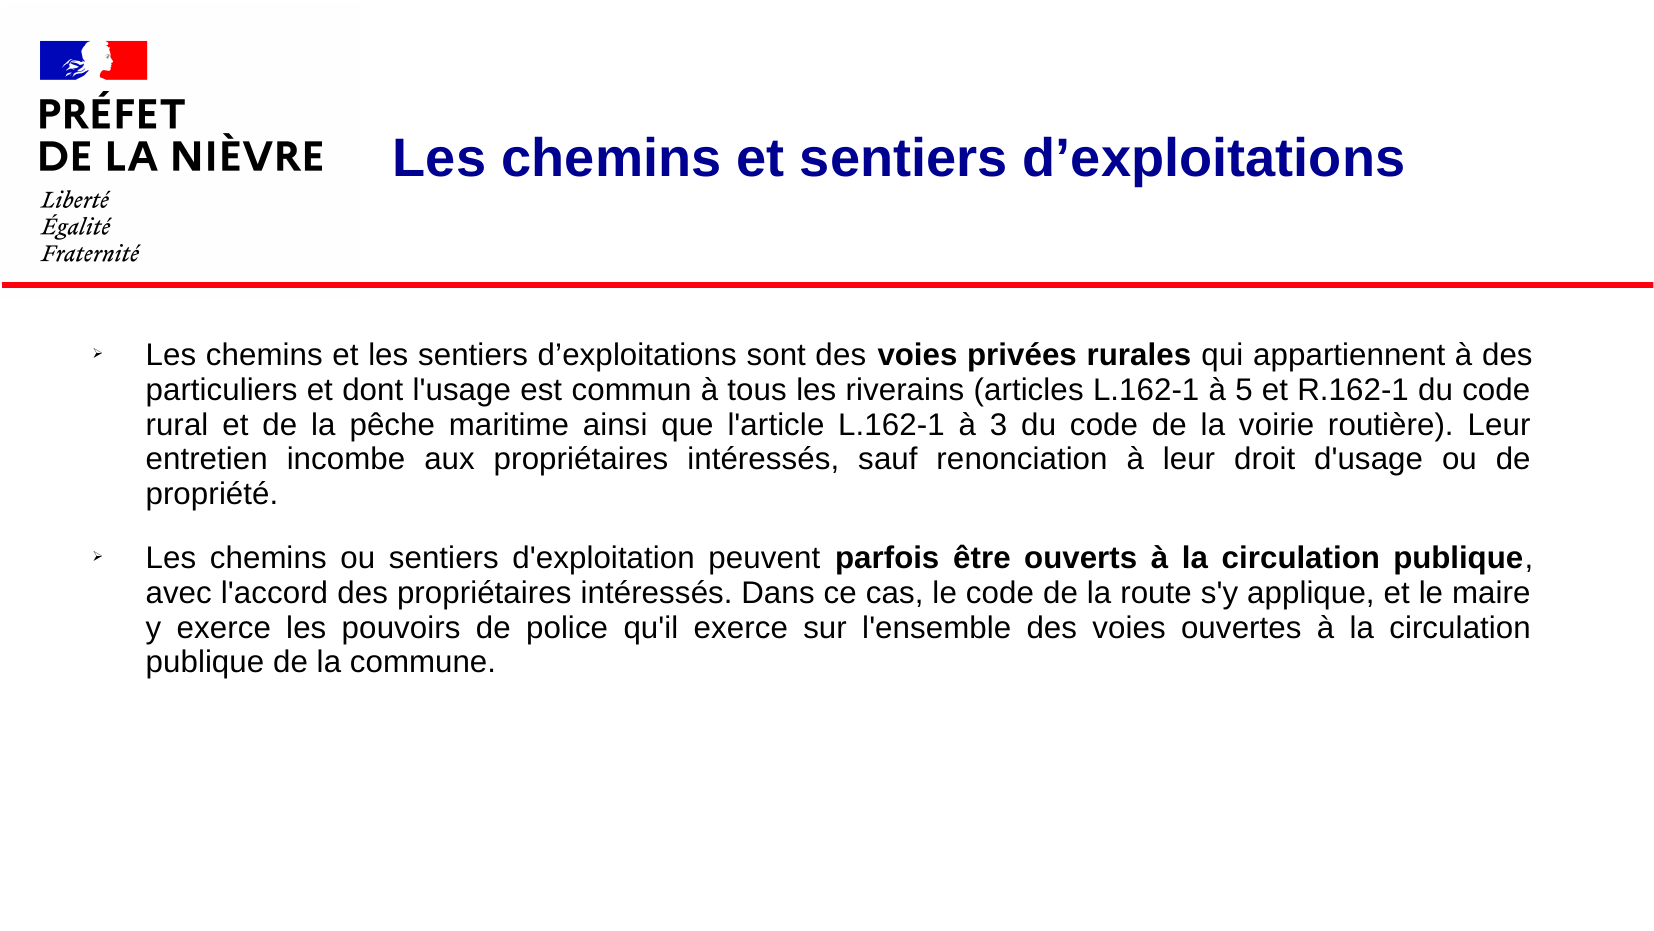

# Les chemins et sentiers d’exploitations
Les chemins et les sentiers d’exploitations sont des voies privées rurales qui appartiennent à des particuliers et dont l'usage est commun à tous les riverains (articles L.162-1 à 5 et R.162-1 du code rural et de la pêche maritime ainsi que l'article L.162-1 à 3 du code de la voirie routière). Leur entretien incombe aux propriétaires intéressés, sauf renonciation à leur droit d'usage ou de propriété.
Les chemins ou sentiers d'exploitation peuvent parfois être ouverts à la circulation publique, avec l'accord des propriétaires intéressés. Dans ce cas, le code de la route s'y applique, et le maire y exerce les pouvoirs de police qu'il exerce sur l'ensemble des voies ouvertes à la circulation publique de la commune.